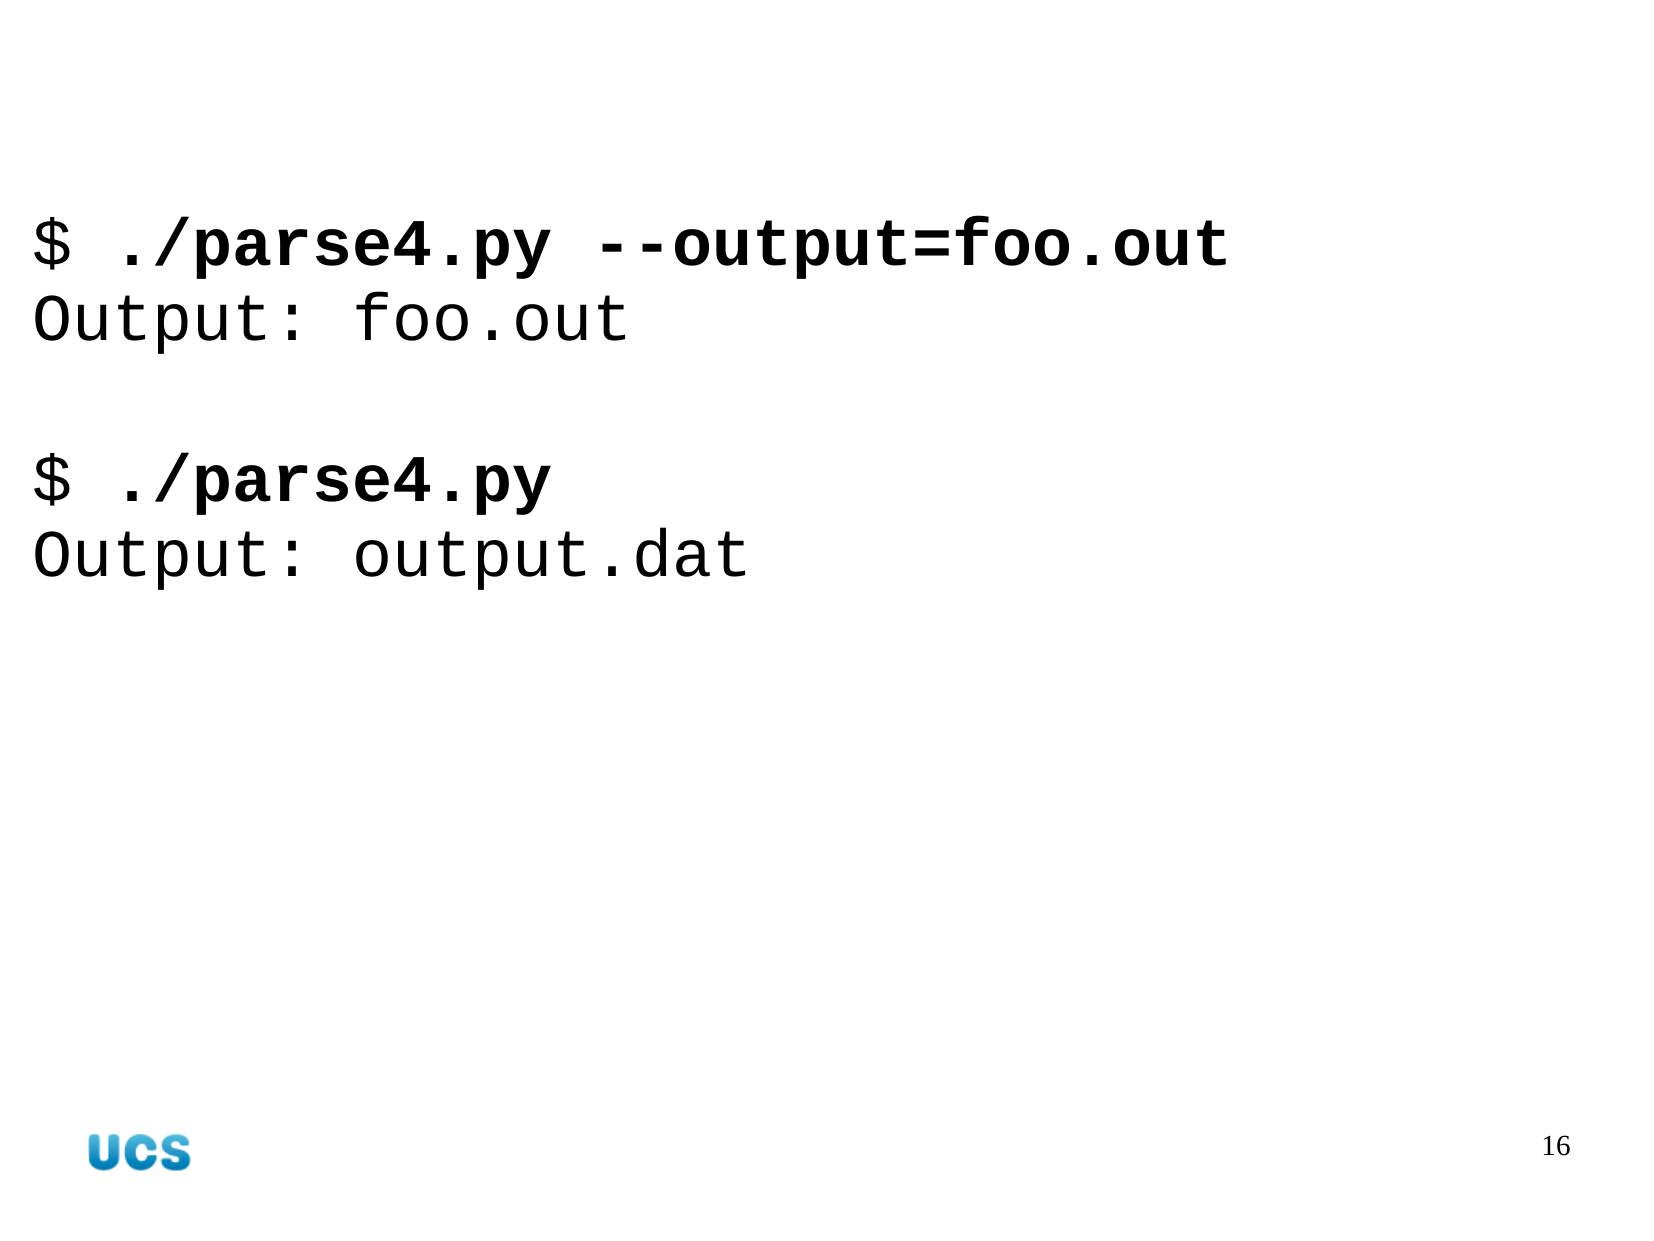

$ ./parse4.py --output=foo.out
Output: foo.out
$ ./parse4.py
Output: output.dat
16